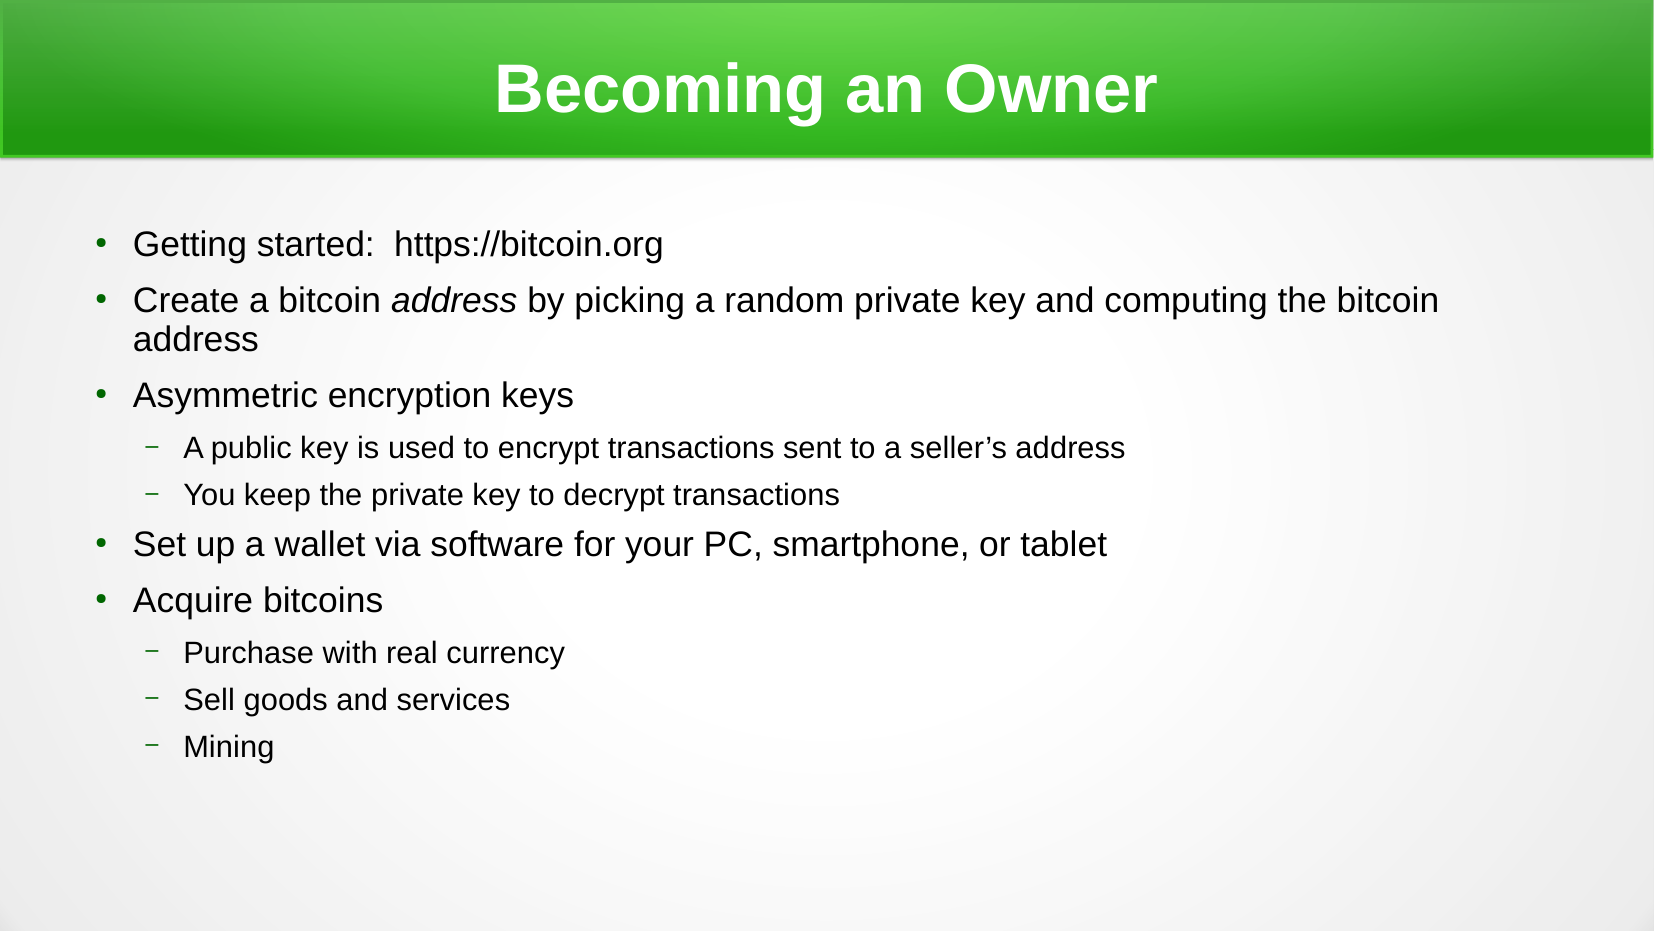

# Becoming an Owner
Getting started: https://bitcoin.org
Create a bitcoin address by picking a random private key and computing the bitcoin address
Asymmetric encryption keys
A public key is used to encrypt transactions sent to a seller’s address
You keep the private key to decrypt transactions
Set up a wallet via software for your PC, smartphone, or tablet
Acquire bitcoins
Purchase with real currency
Sell goods and services
Mining